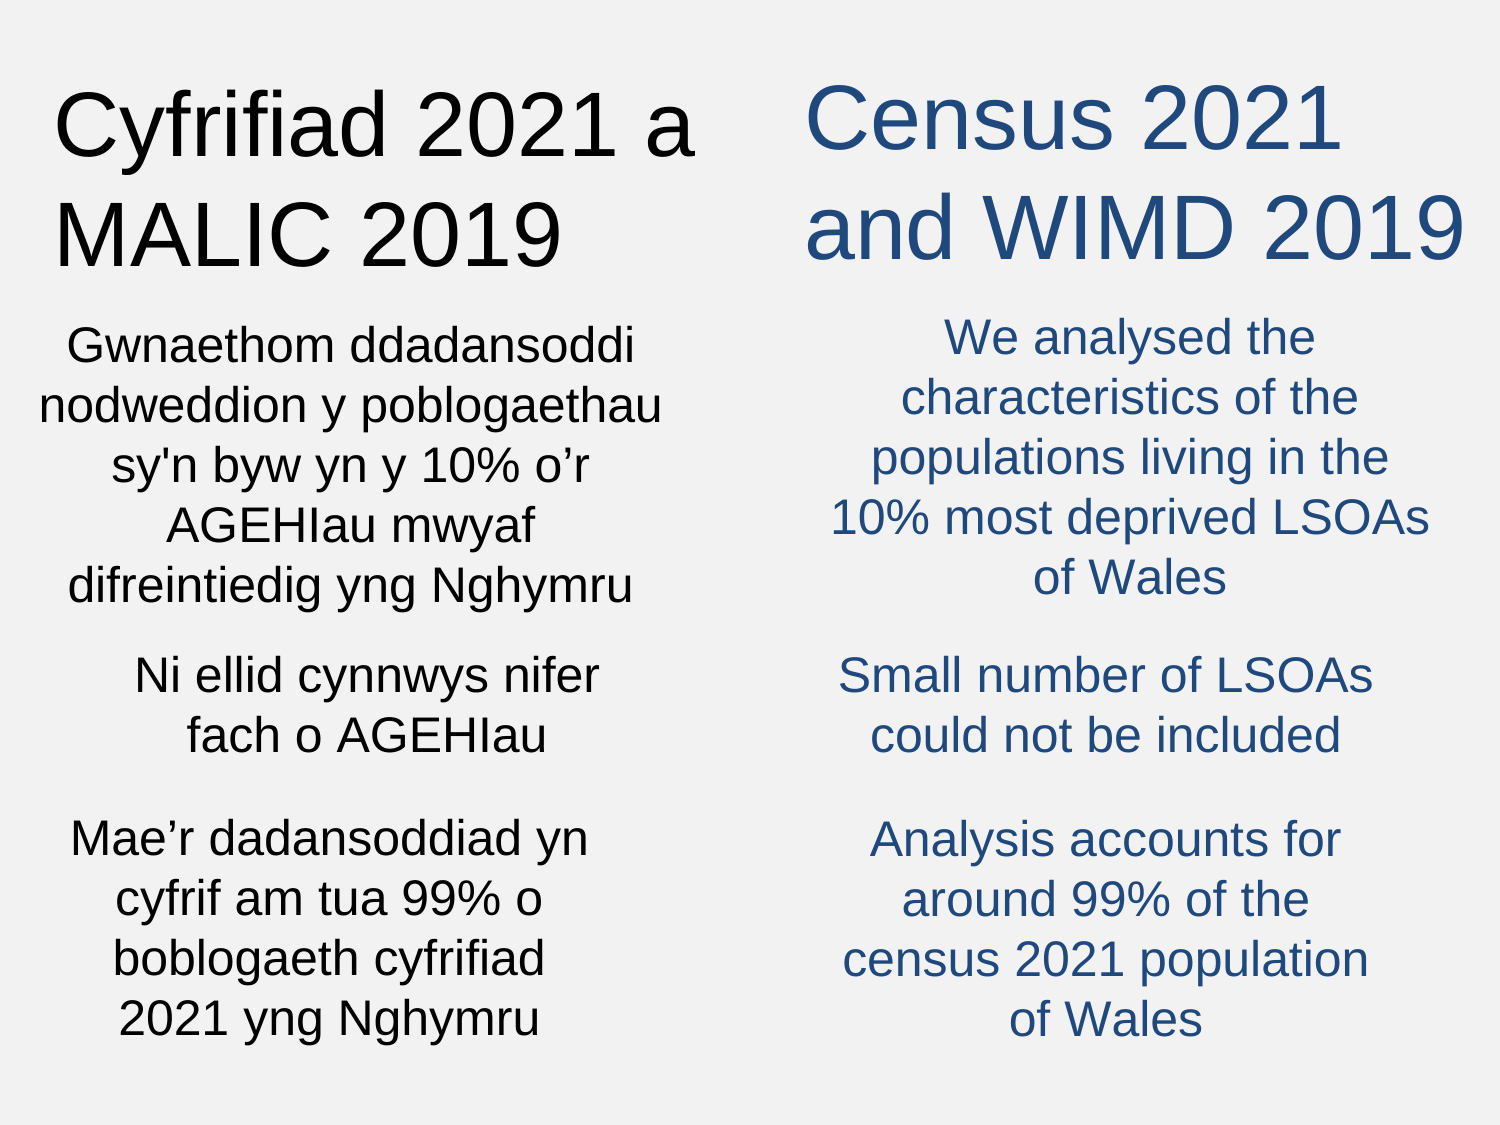

Census 2021 and WIMD 2019
Cyfrifiad 2021 a MALIC 2019
We analysed the characteristics of the populations living in the 10% most deprived LSOAs of Wales
Gwnaethom ddadansoddi nodweddion y poblogaethau sy'n byw yn y 10% o’r AGEHIau mwyaf difreintiedig yng Nghymru
Ni ellid cynnwys nifer fach o AGEHIau
Small number of LSOAs could not be included
Mae’r dadansoddiad yn cyfrif am tua 99% o boblogaeth cyfrifiad 2021 yng Nghymru
Analysis accounts for around 99% of the census 2021 population of Wales